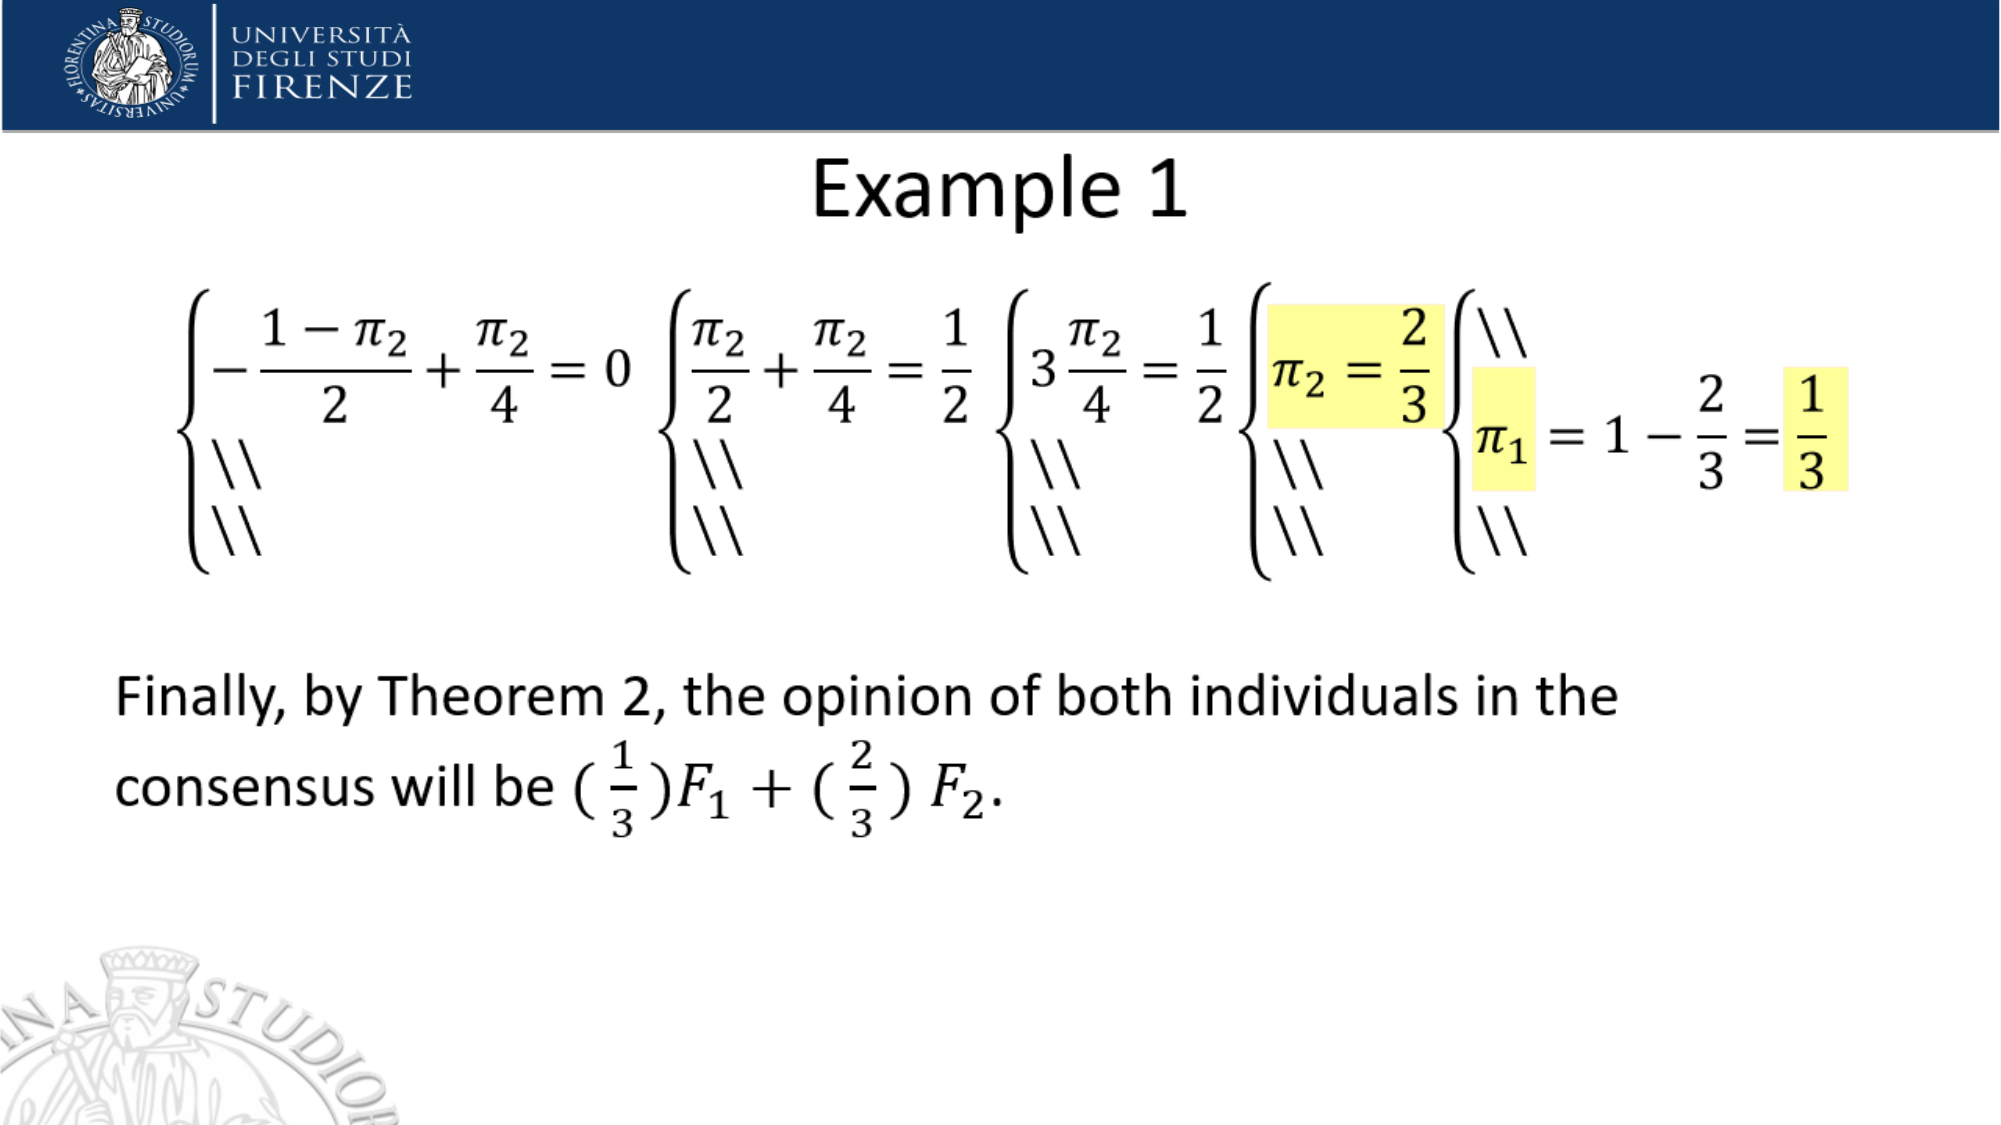

# Example 1
Finally, by Theorem 2, the opinion of both individuals in the consensus will be.